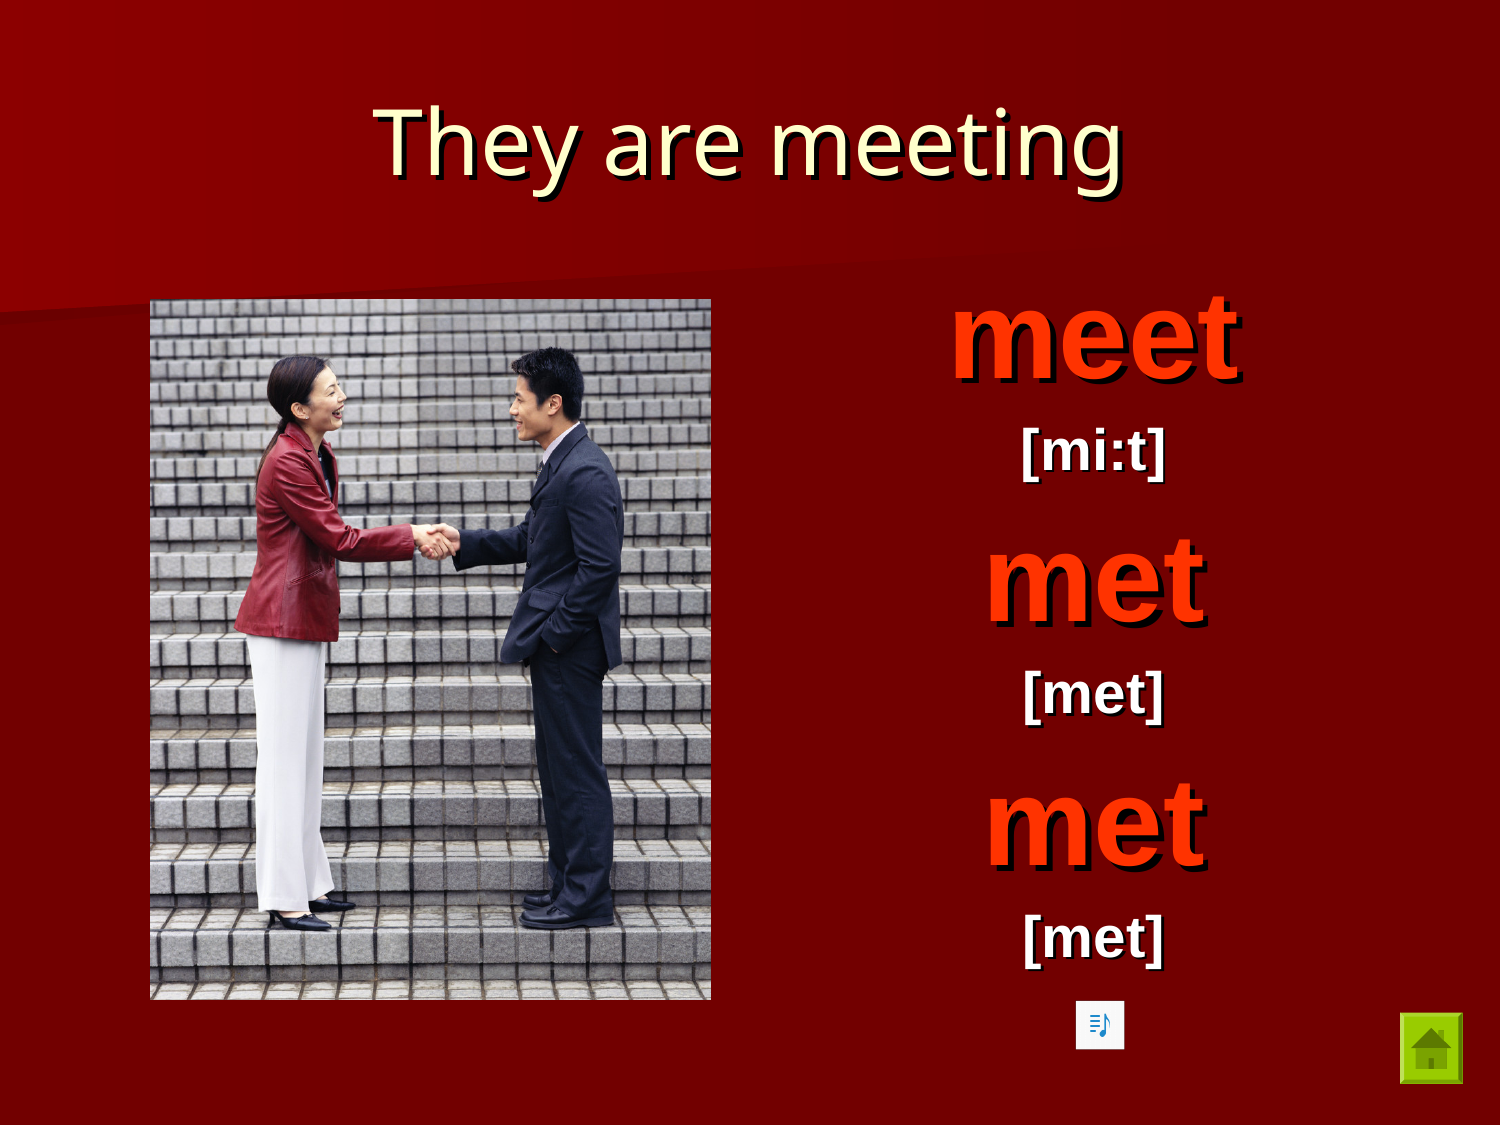

# They are meeting
meet
[mi:t]
met
[met]
met
[met]